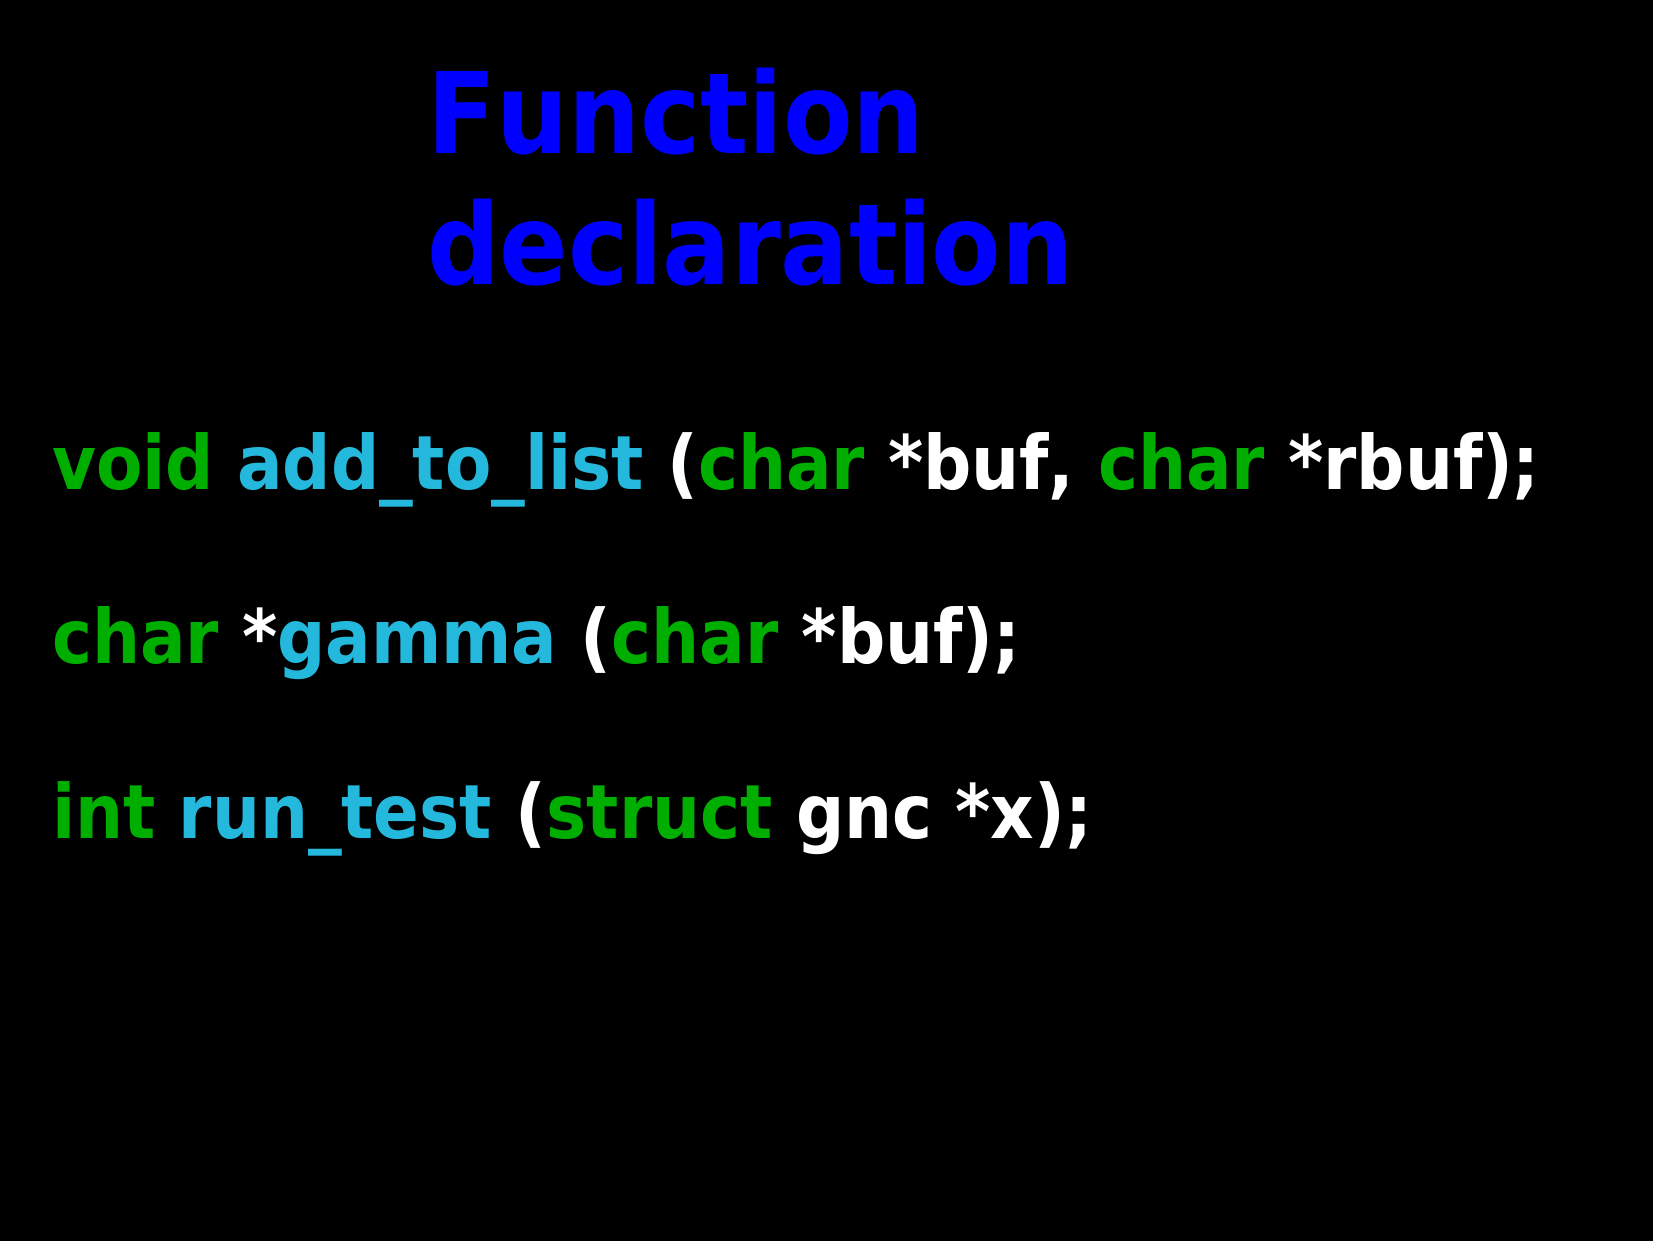

Function declaration
void add_to_list (char *buf, char *rbuf);
char *gamma (char *buf);
int run_test (struct gnc *x);